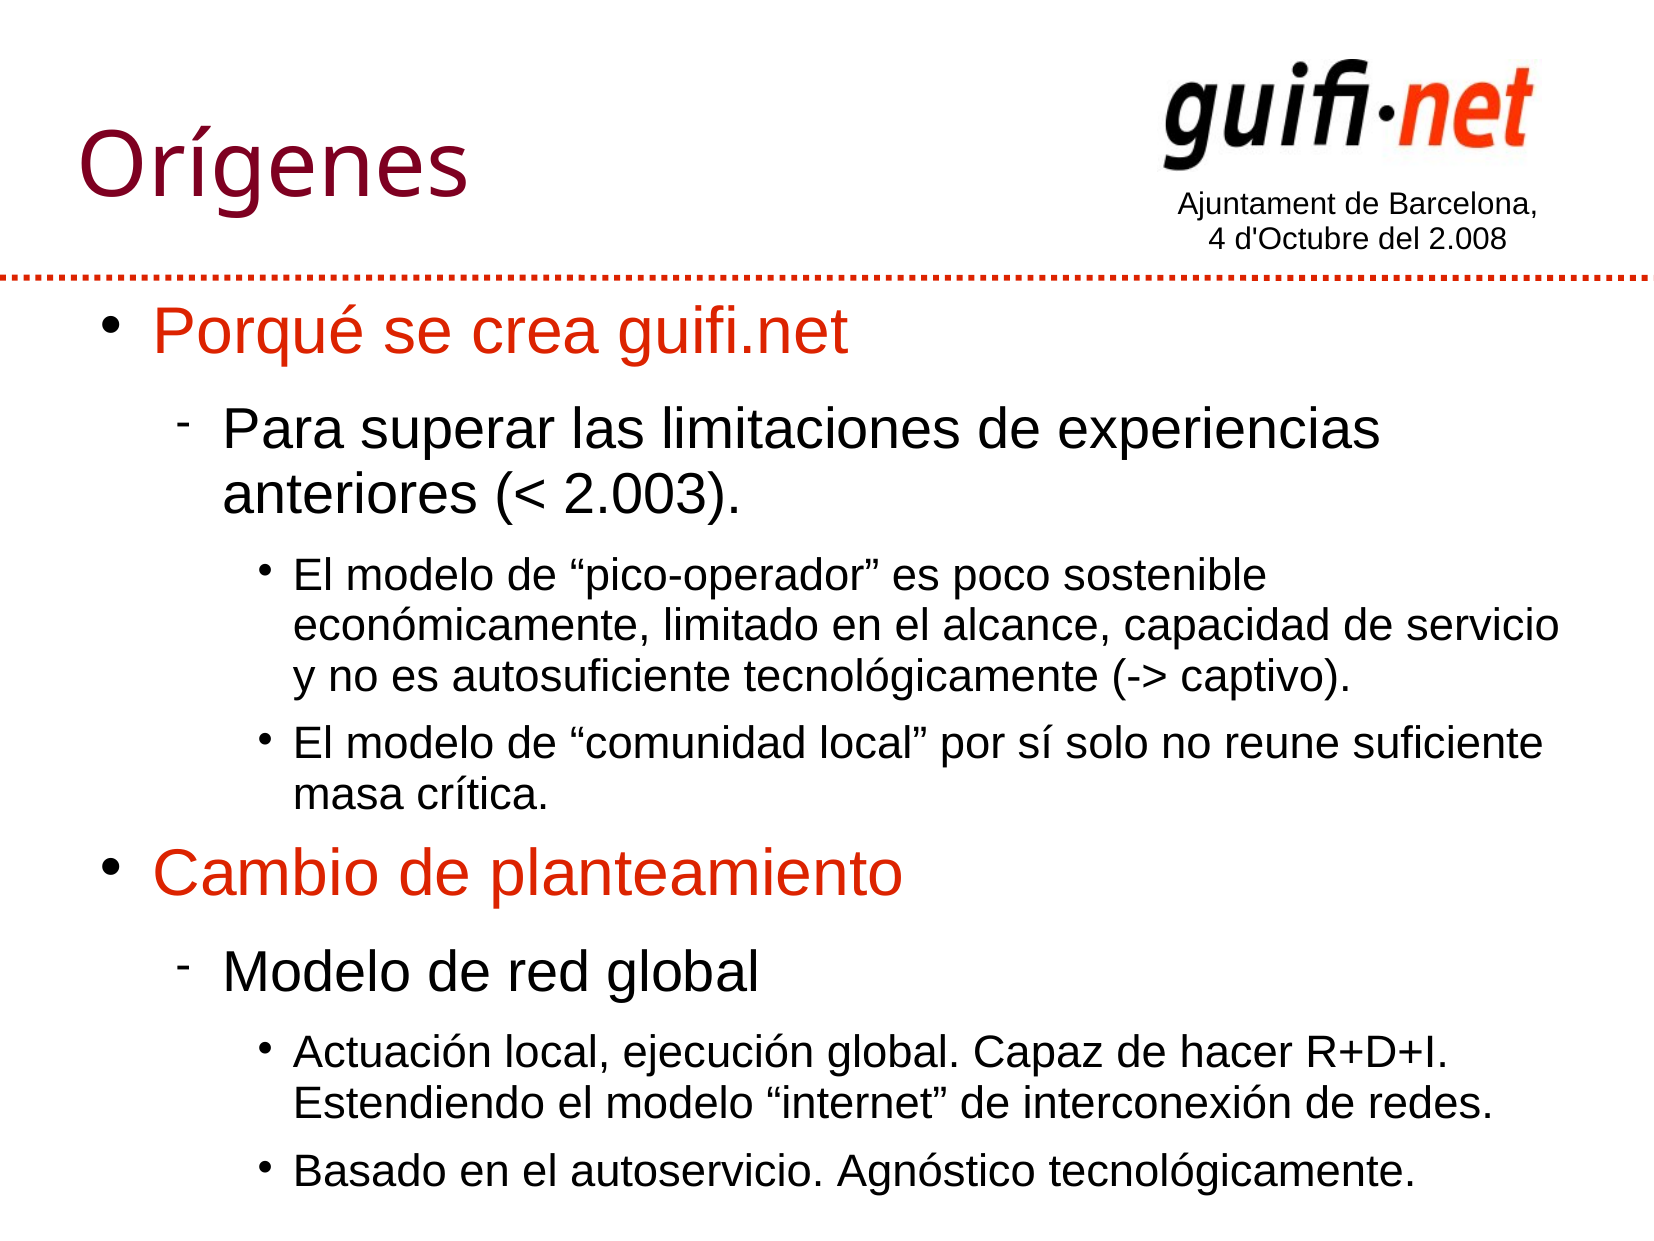

# Orígenes
Porqué se crea guifi.net
Para superar las limitaciones de experiencias anteriores (< 2.003).
El modelo de “pico-operador” es poco sostenible económicamente, limitado en el alcance, capacidad de servicio y no es autosuficiente tecnológicamente (-> captivo).
El modelo de “comunidad local” por sí solo no reune suficiente masa crítica.
Cambio de planteamiento
Modelo de red global
Actuación local, ejecución global. Capaz de hacer R+D+I. Estendiendo el modelo “internet” de interconexión de redes.
Basado en el autoservicio. Agnóstico tecnológicamente.